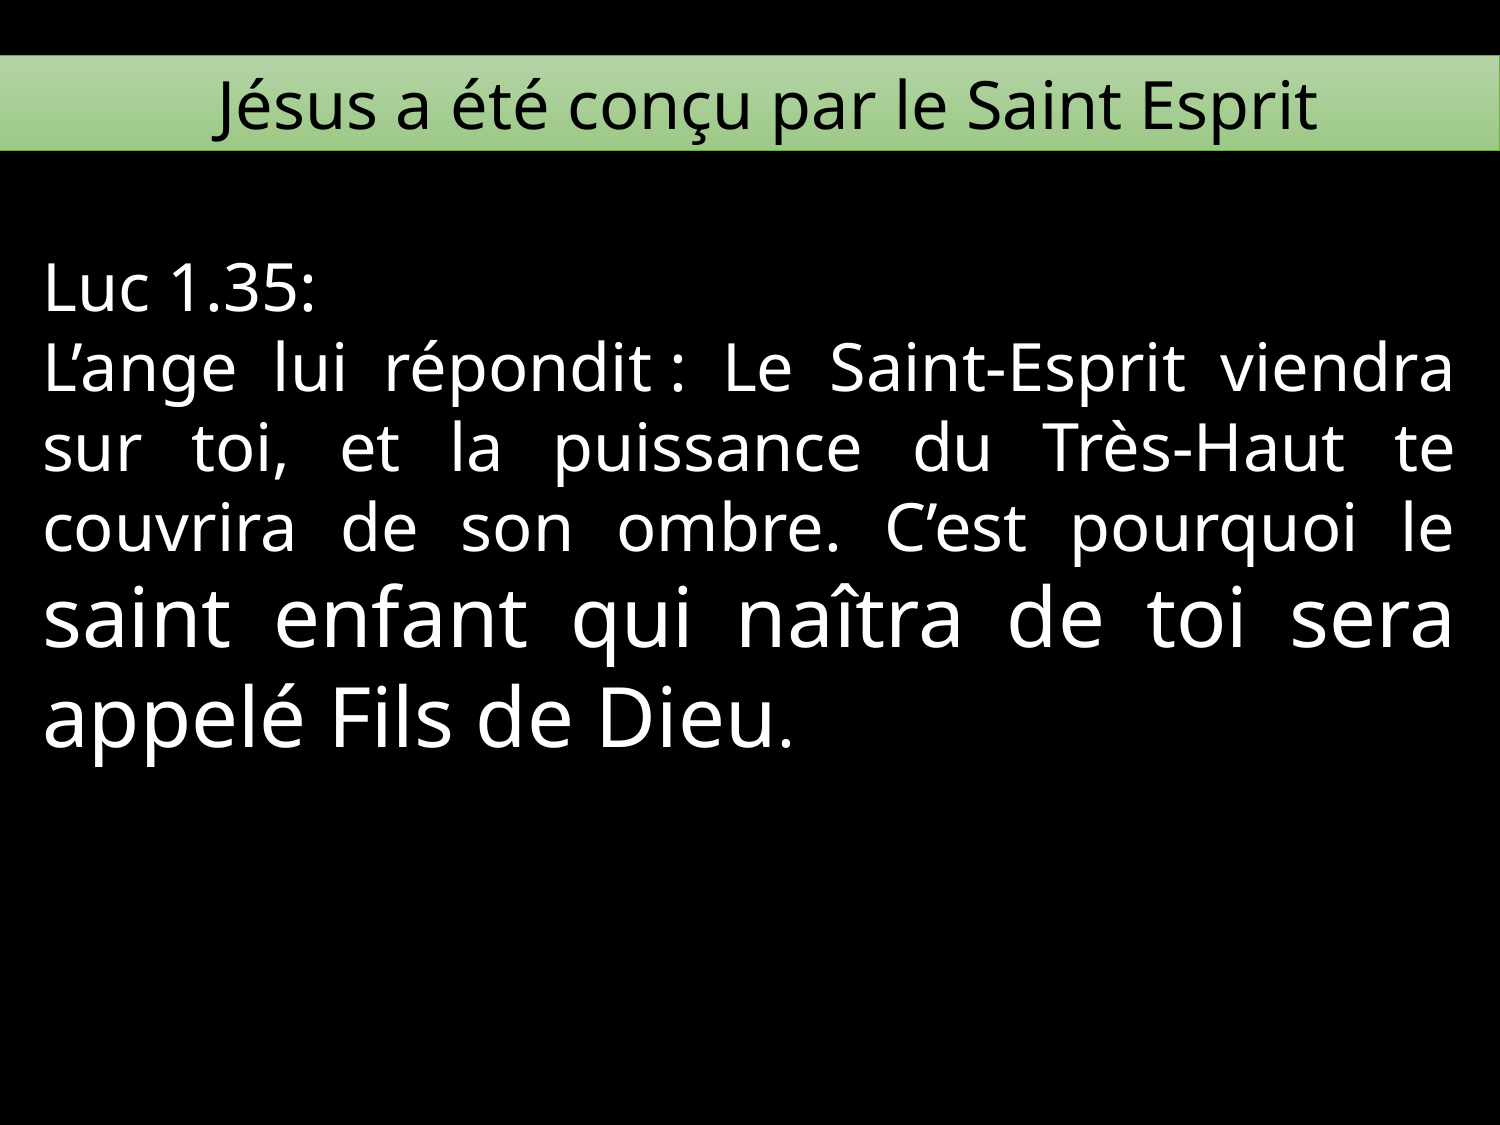

Jésus a été conçu par le Saint Esprit
Luc 1.35:
L’ange lui répondit : Le Saint-Esprit viendra sur toi, et la puissance du Très-Haut te couvrira de son ombre. C’est pourquoi le saint enfant qui naîtra de toi sera appelé Fils de Dieu.